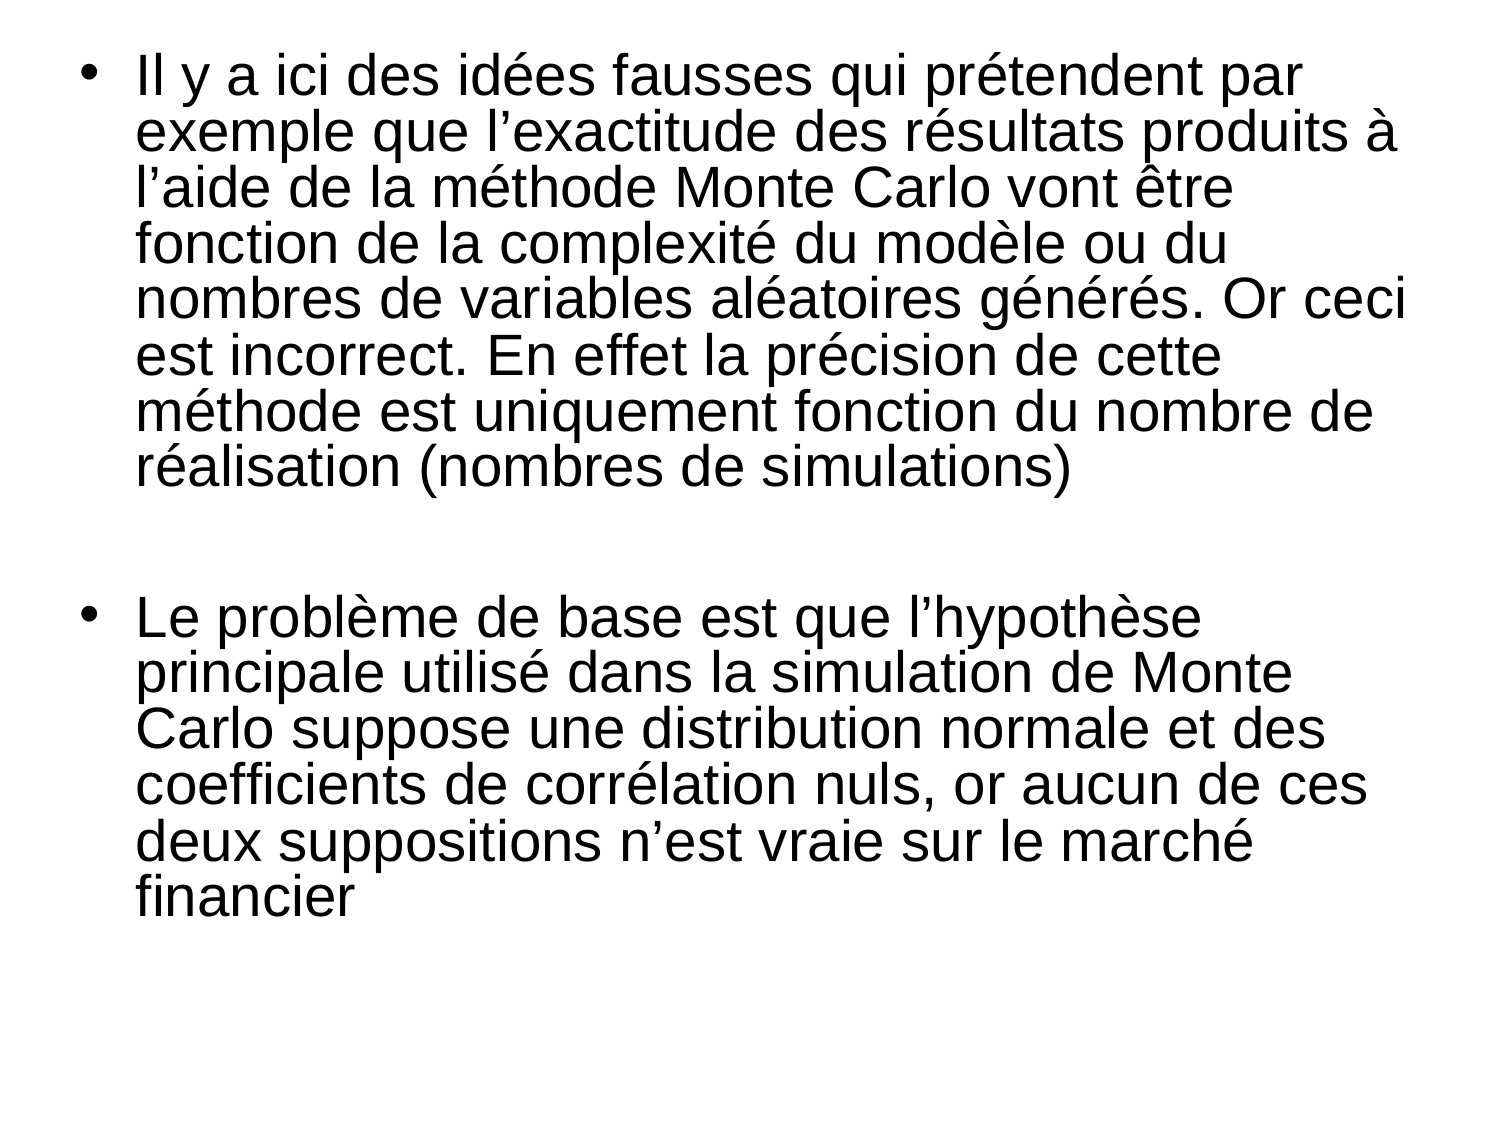

# Il y a ici des idées fausses qui prétendent par exemple que l’exactitude des résultats produits à l’aide de la méthode Monte Carlo vont être fonction de la complexité du modèle ou du nombres de variables aléatoires générés. Or ceci est incorrect. En effet la précision de cette méthode est uniquement fonction du nombre de réalisation (nombres de simulations)
Le problème de base est que l’hypothèse principale utilisé dans la simulation de Monte Carlo suppose une distribution normale et des coefficients de corrélation nuls, or aucun de ces deux suppositions n’est vraie sur le marché financier